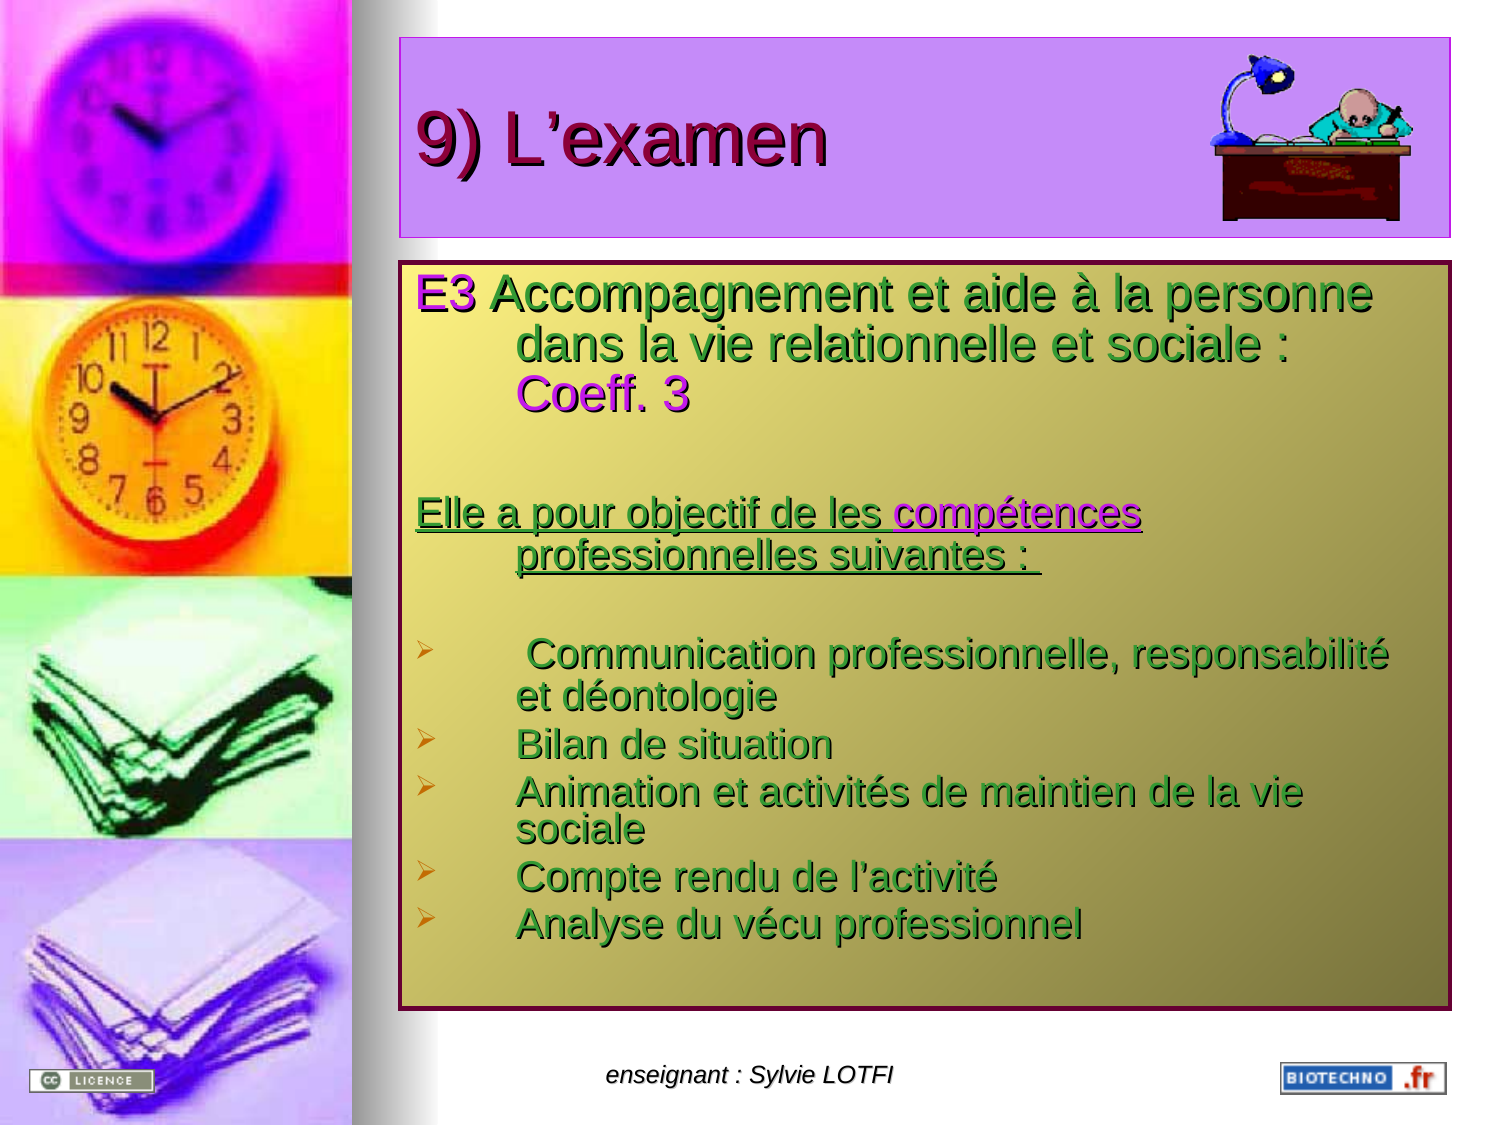

# 9) L’examen
E3 Accompagnement et aide à la personne dans la vie relationnelle et sociale : Coeff. 3
Elle a pour objectif de les compétences professionnelles suivantes :
 Communication professionnelle, responsabilité et déontologie
Bilan de situation
Animation et activités de maintien de la vie sociale
Compte rendu de l’activité
Analyse du vécu professionnel